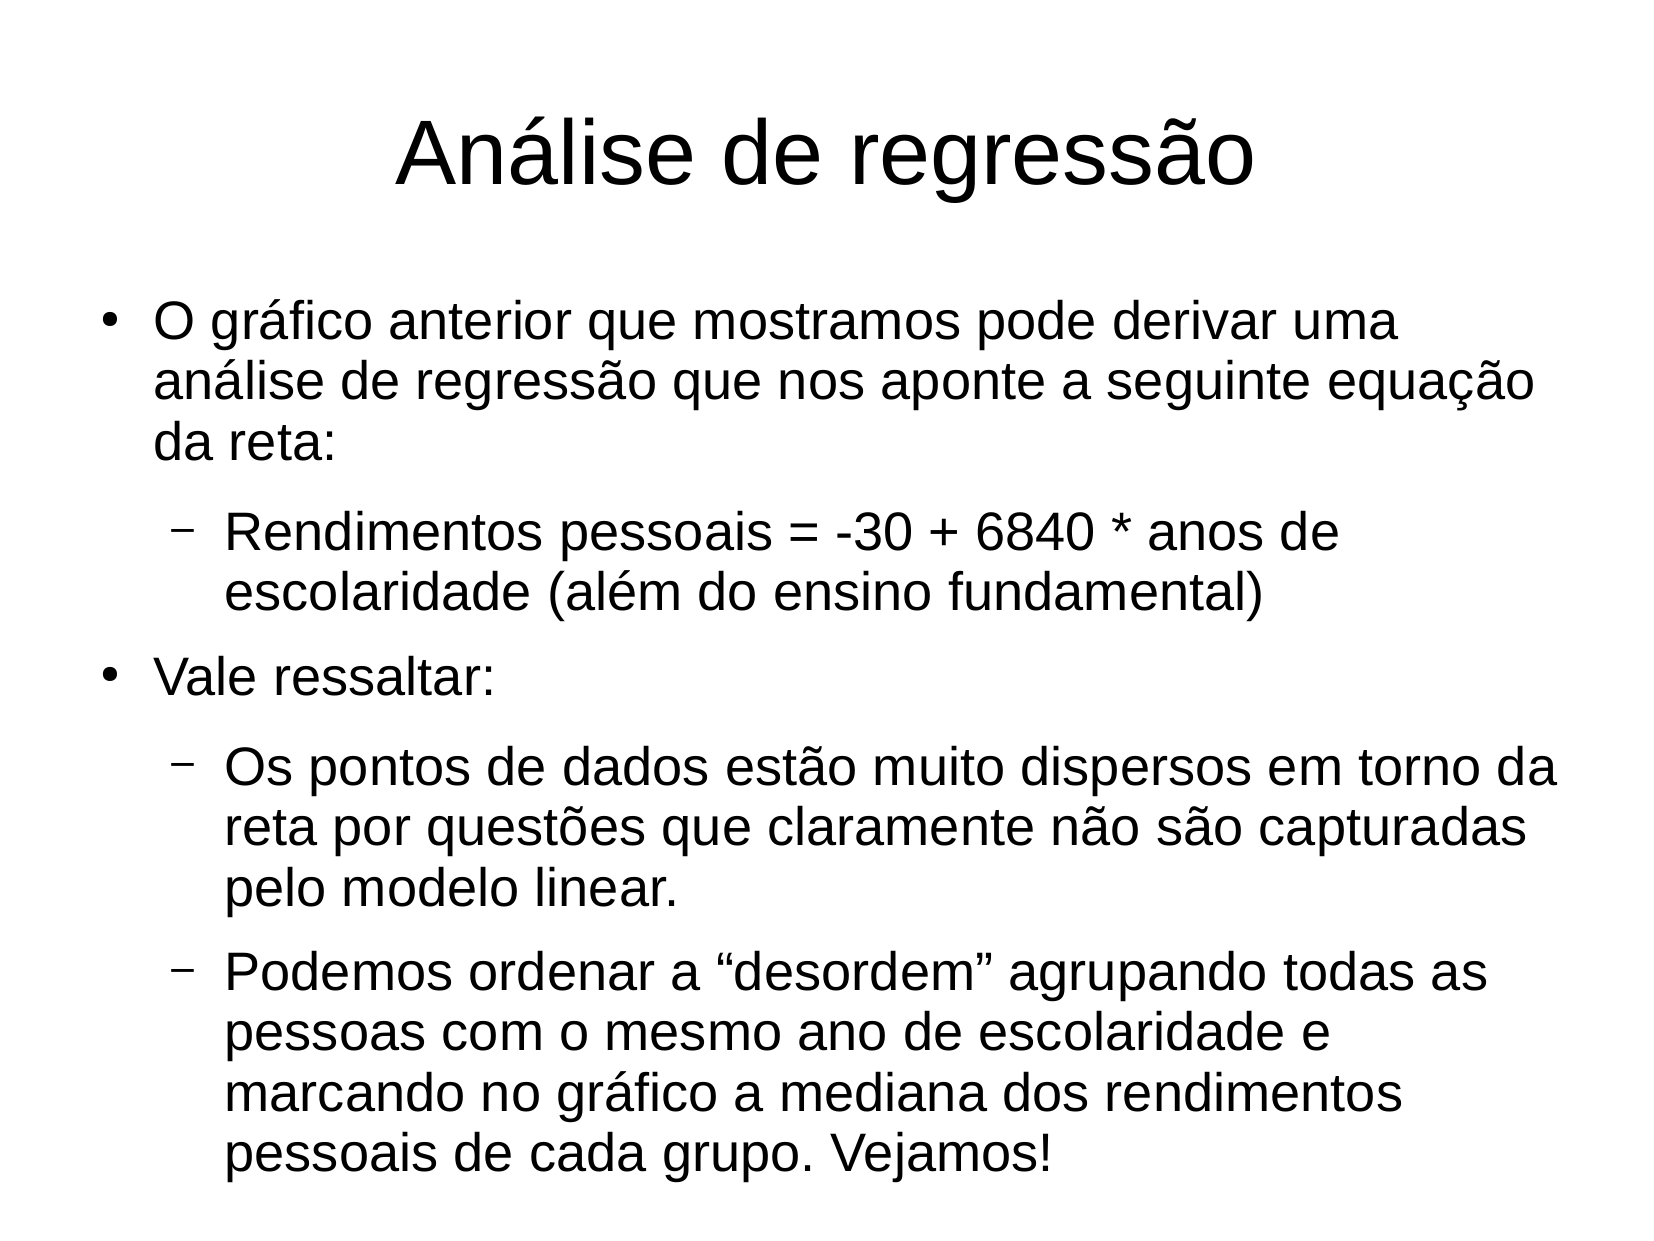

# Análise de regressão
O gráfico anterior que mostramos pode derivar uma análise de regressão que nos aponte a seguinte equação da reta:
Rendimentos pessoais = -30 + 6840 * anos de escolaridade (além do ensino fundamental)
Vale ressaltar:
Os pontos de dados estão muito dispersos em torno da reta por questões que claramente não são capturadas pelo modelo linear.
Podemos ordenar a “desordem” agrupando todas as pessoas com o mesmo ano de escolaridade e marcando no gráfico a mediana dos rendimentos pessoais de cada grupo. Vejamos!